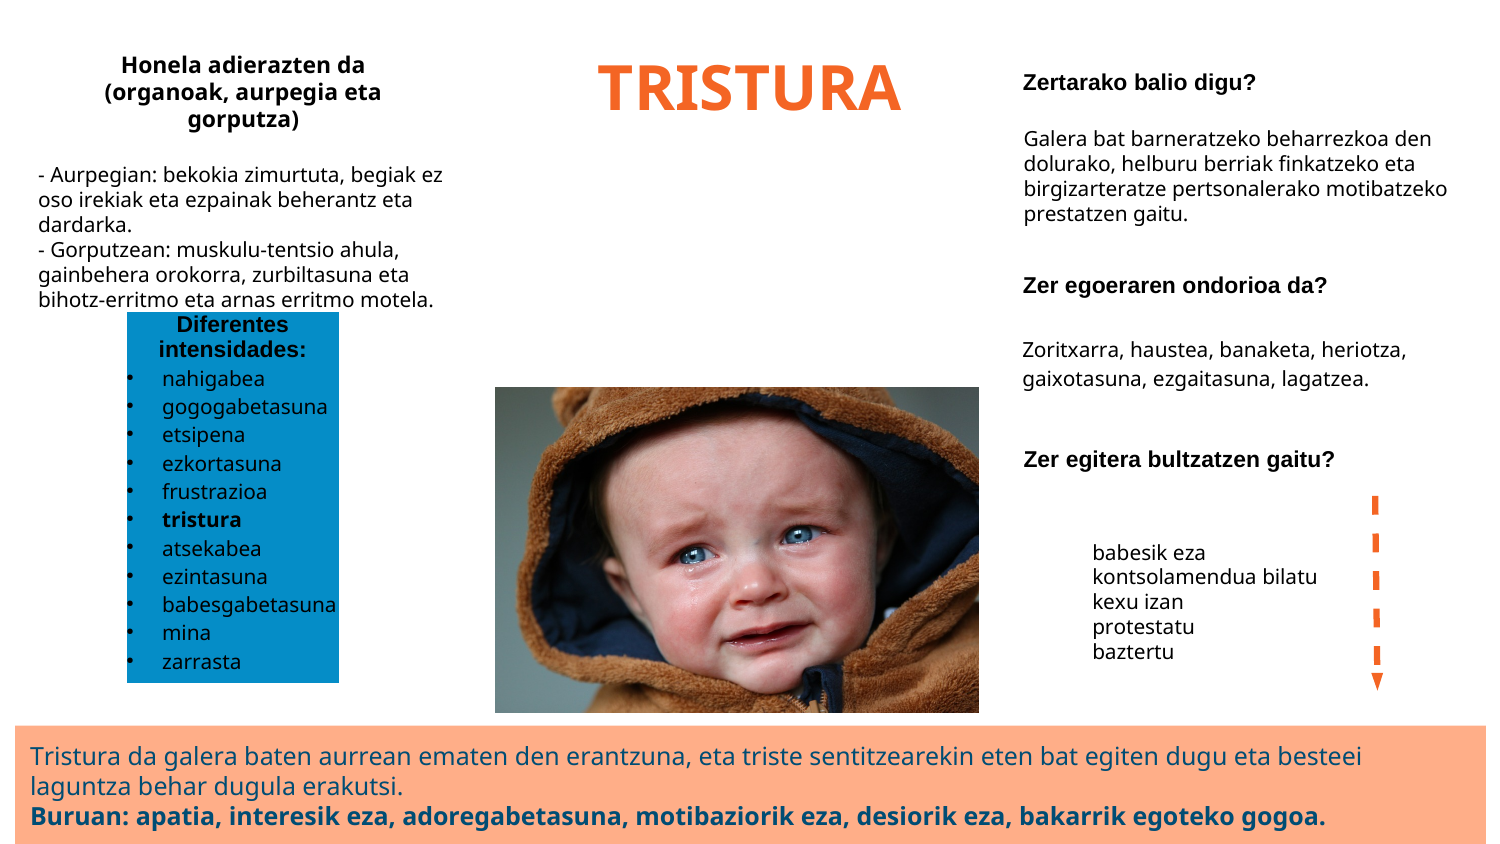

# TRISTURA
Honela adierazten da
(organoak, aurpegia eta gorputza)
Zertarako balio digu?
Galera bat barneratzeko beharrezkoa den dolurako, helburu berriak finkatzeko eta birgizarteratze pertsonalerako motibatzeko prestatzen gaitu.
- Aurpegian: bekokia zimurtuta, begiak ez oso irekiak eta ezpainak beherantz eta dardarka.
- Gorputzean: muskulu-tentsio ahula, gainbehera orokorra, zurbiltasuna eta bihotz-erritmo eta arnas erritmo motela.
Zer egoeraren ondorioa da?
| Diferentes intensidades: |
| --- |
| nahigabea gogogabetasuna etsipena ezkortasuna frustrazioa tristura atsekabea ezintasuna babesgabetasuna mina zarrasta |
Zoritxarra, haustea, banaketa, heriotza, gaixotasuna, ezgaitasuna, lagatzea.
Zer egitera bultzatzen gaitu?
babesik eza
kontsolamendua bilatu
kexu izan
protestatu
baztertu
Tristura da galera baten aurrean ematen den erantzuna, eta triste sentitzearekin eten bat egiten dugu eta besteei laguntza behar dugula erakutsi.
Buruan: apatia, interesik eza, adoregabetasuna, motibaziorik eza, desiorik eza, bakarrik egoteko gogoa.